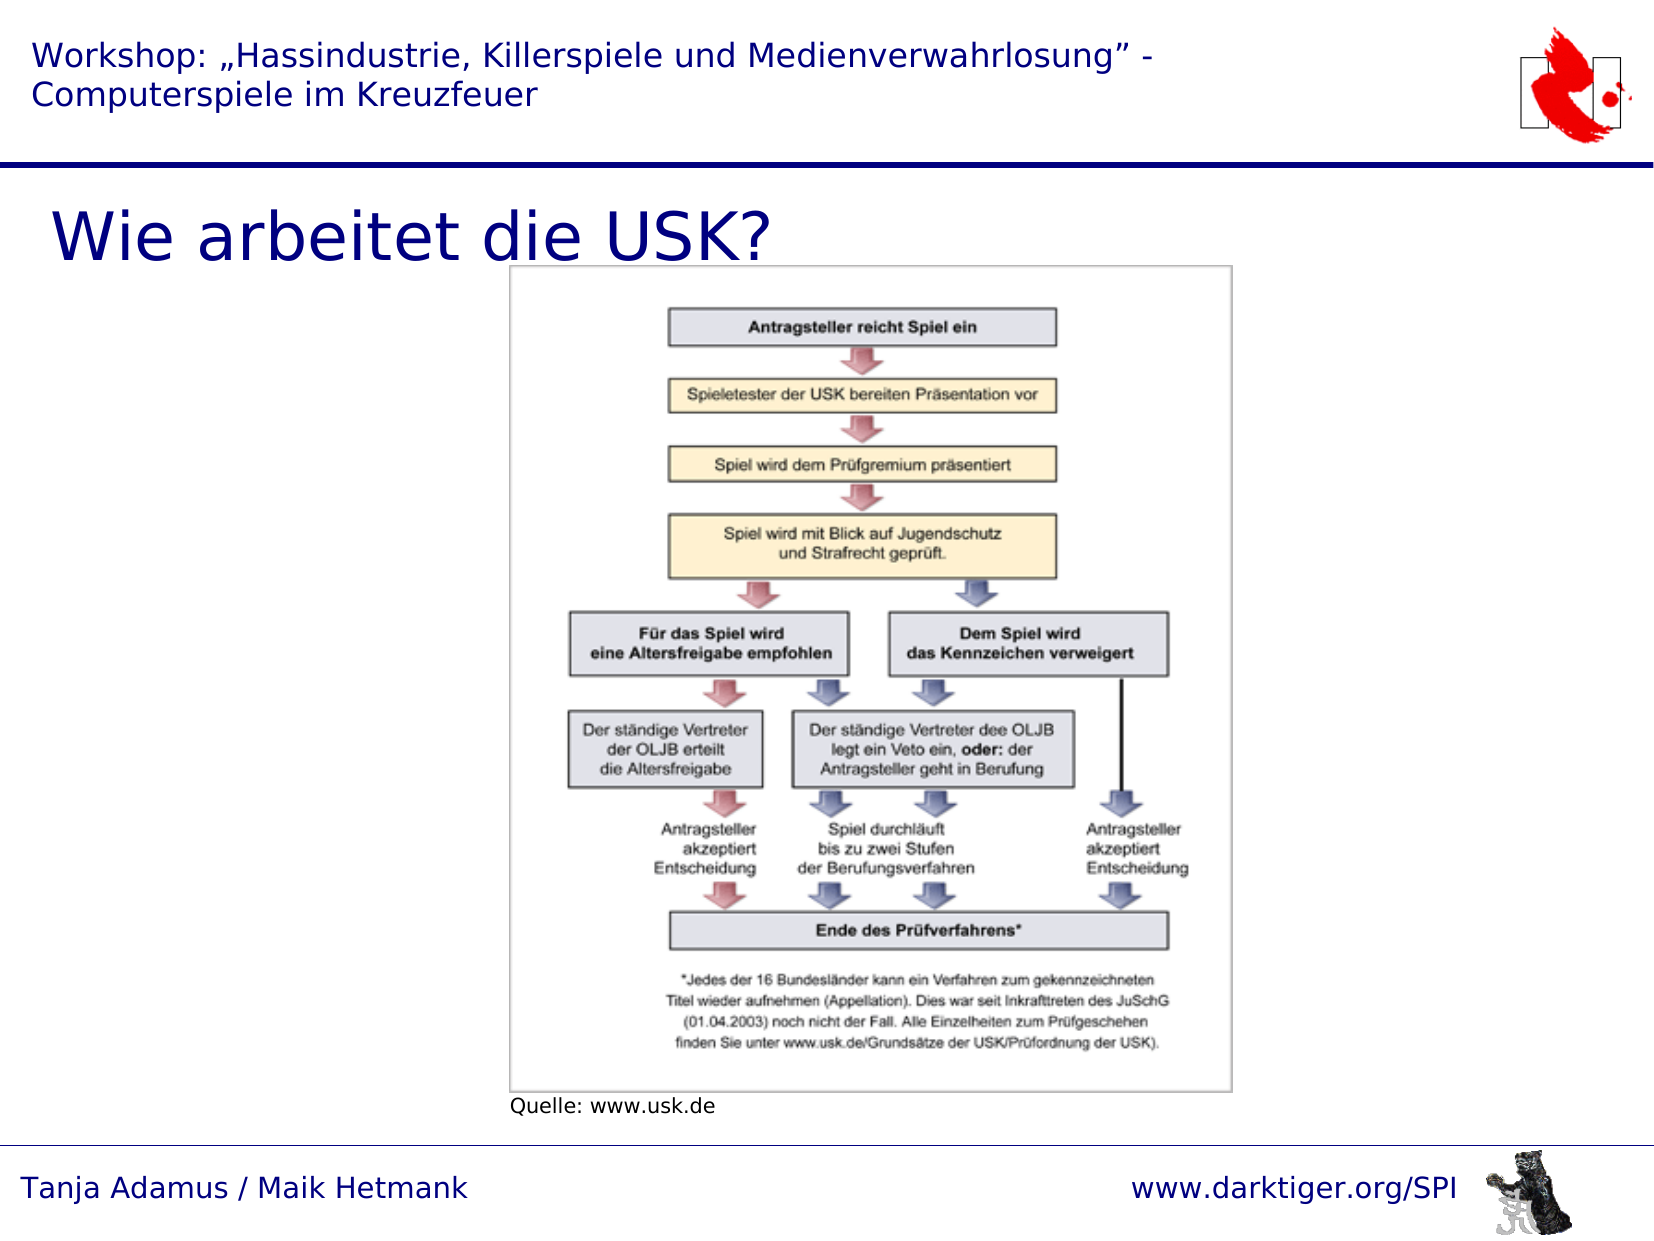

Workshop: „Hassindustrie, Killerspiele und Medienverwahrlosung” - Computerspiele im Kreuzfeuer
Wie arbeitet die USK?
Quelle: www.usk.de